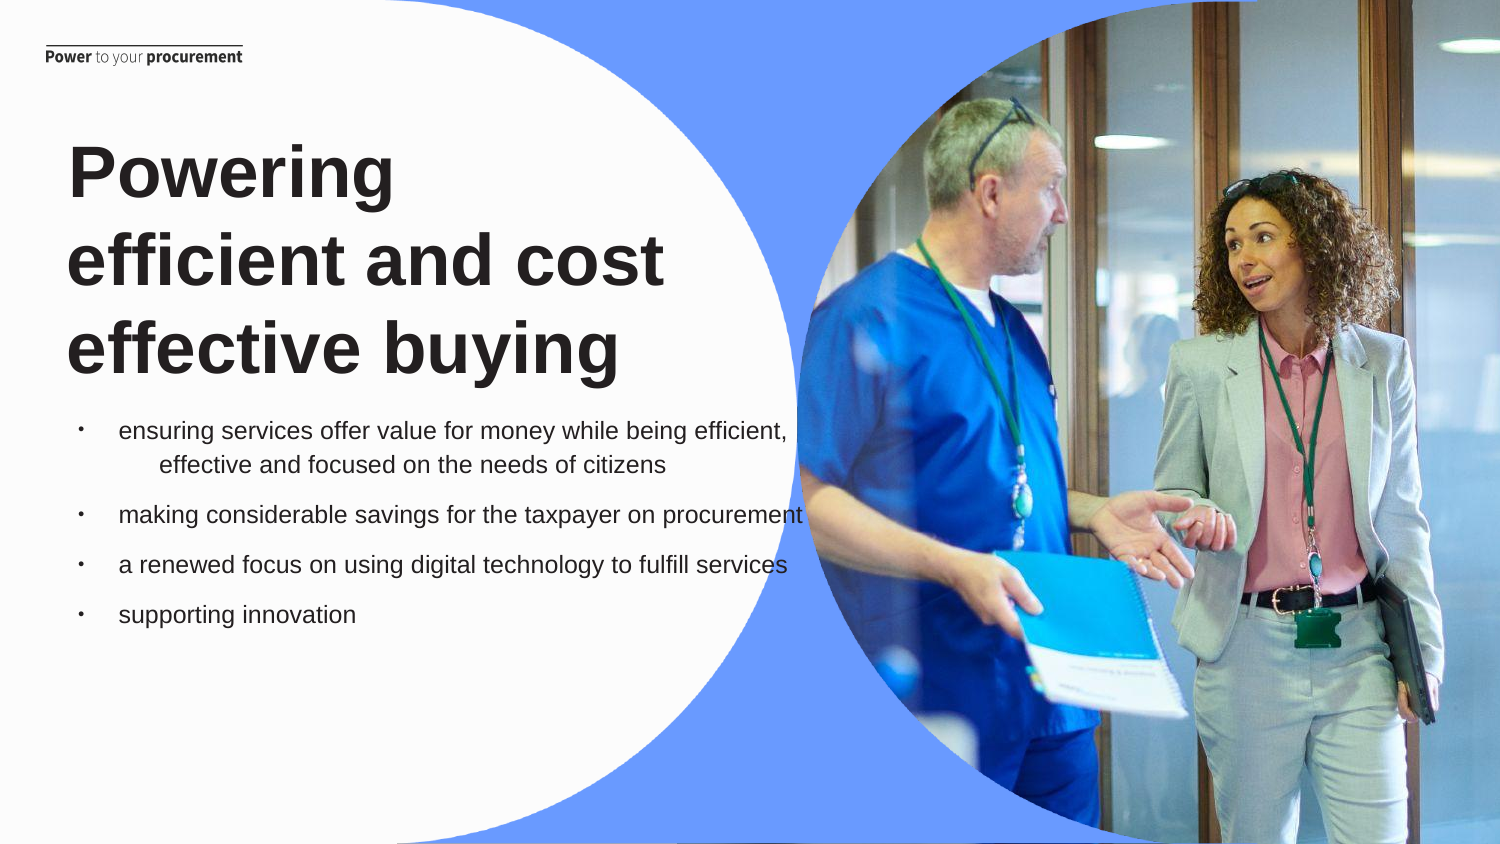

Powering efficient and cost effective buying
# ensuring services offer value for money while being efficient, effective and focused on the needs of citizens
making considerable savings for the taxpayer on procurement
a renewed focus on using digital technology to fulfill services
supporting innovation